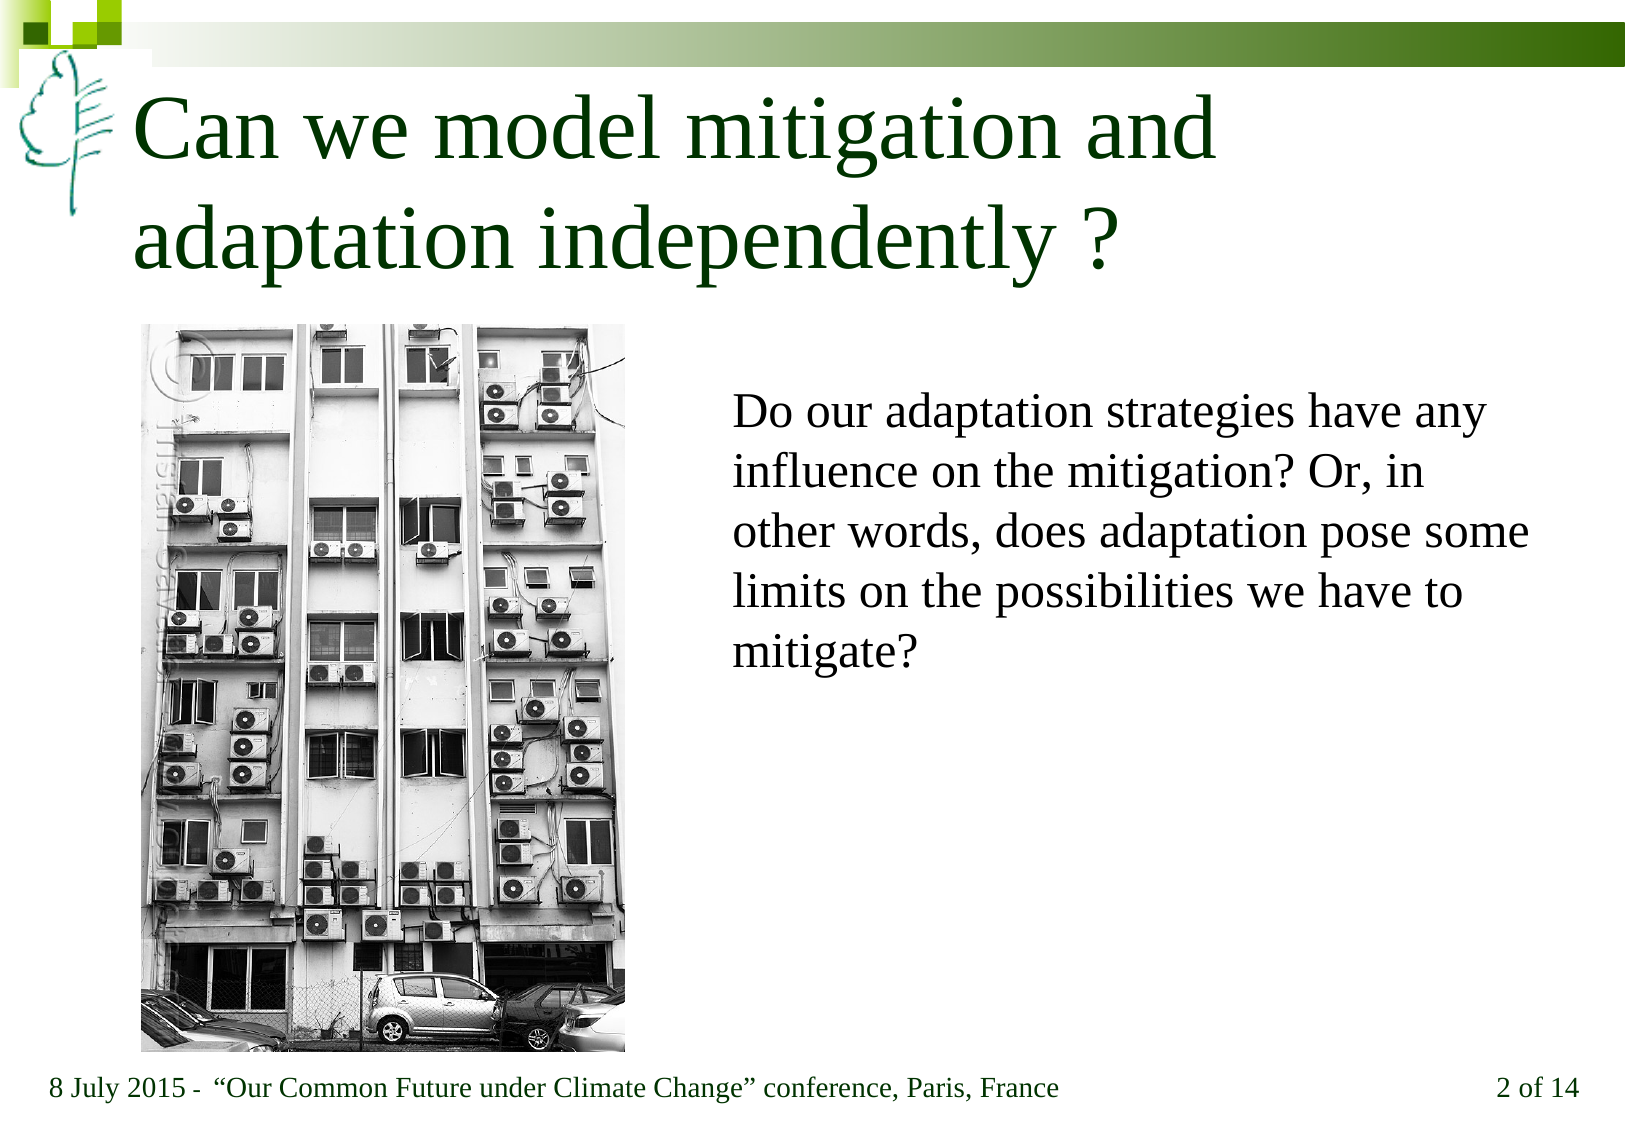

# Can we model mitigation and adaptation independently ?
Do our adaptation strategies have any influence on the mitigation? Or, in other words, does adaptation pose some limits on the possibilities we have to mitigate?